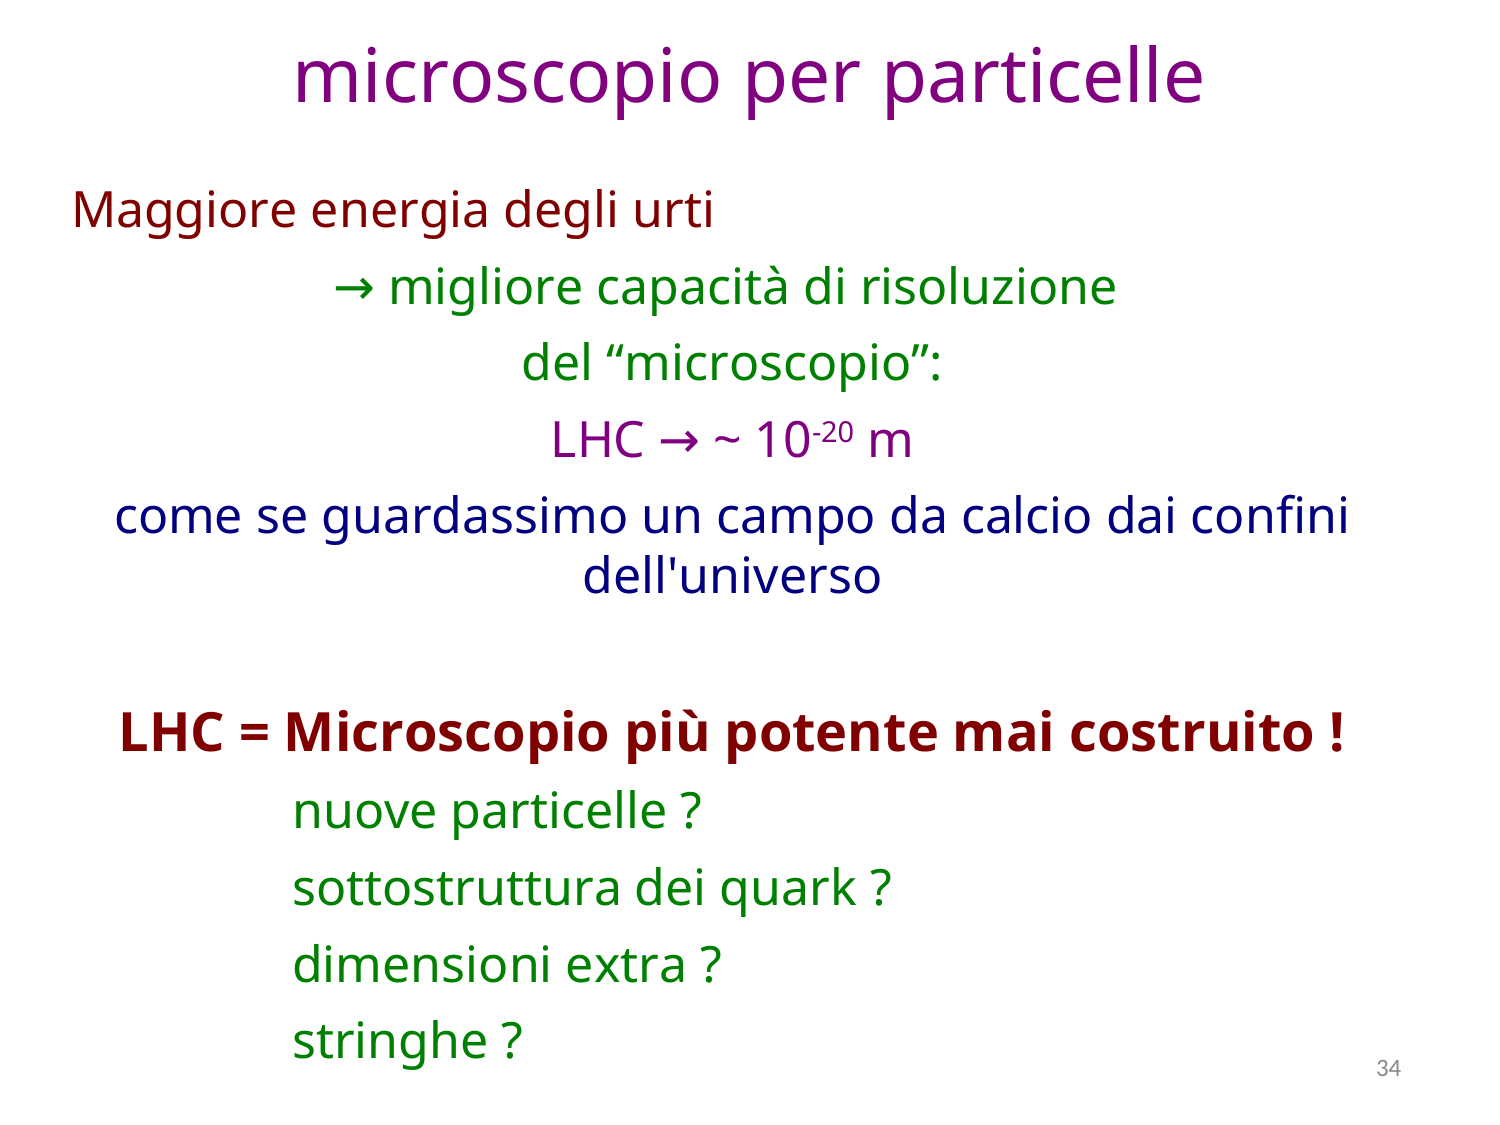

microscopio per particelle
Maggiore energia degli urti
→ migliore capacità di risoluzione
del “microscopio”:
LHC → ~ 10-20 m
come se guardassimo un campo da calcio dai confini dell'universo
LHC = Microscopio più potente mai costruito !
 nuove particelle ?
 sottostruttura dei quark ?
 dimensioni extra ?
 stringhe ?
34